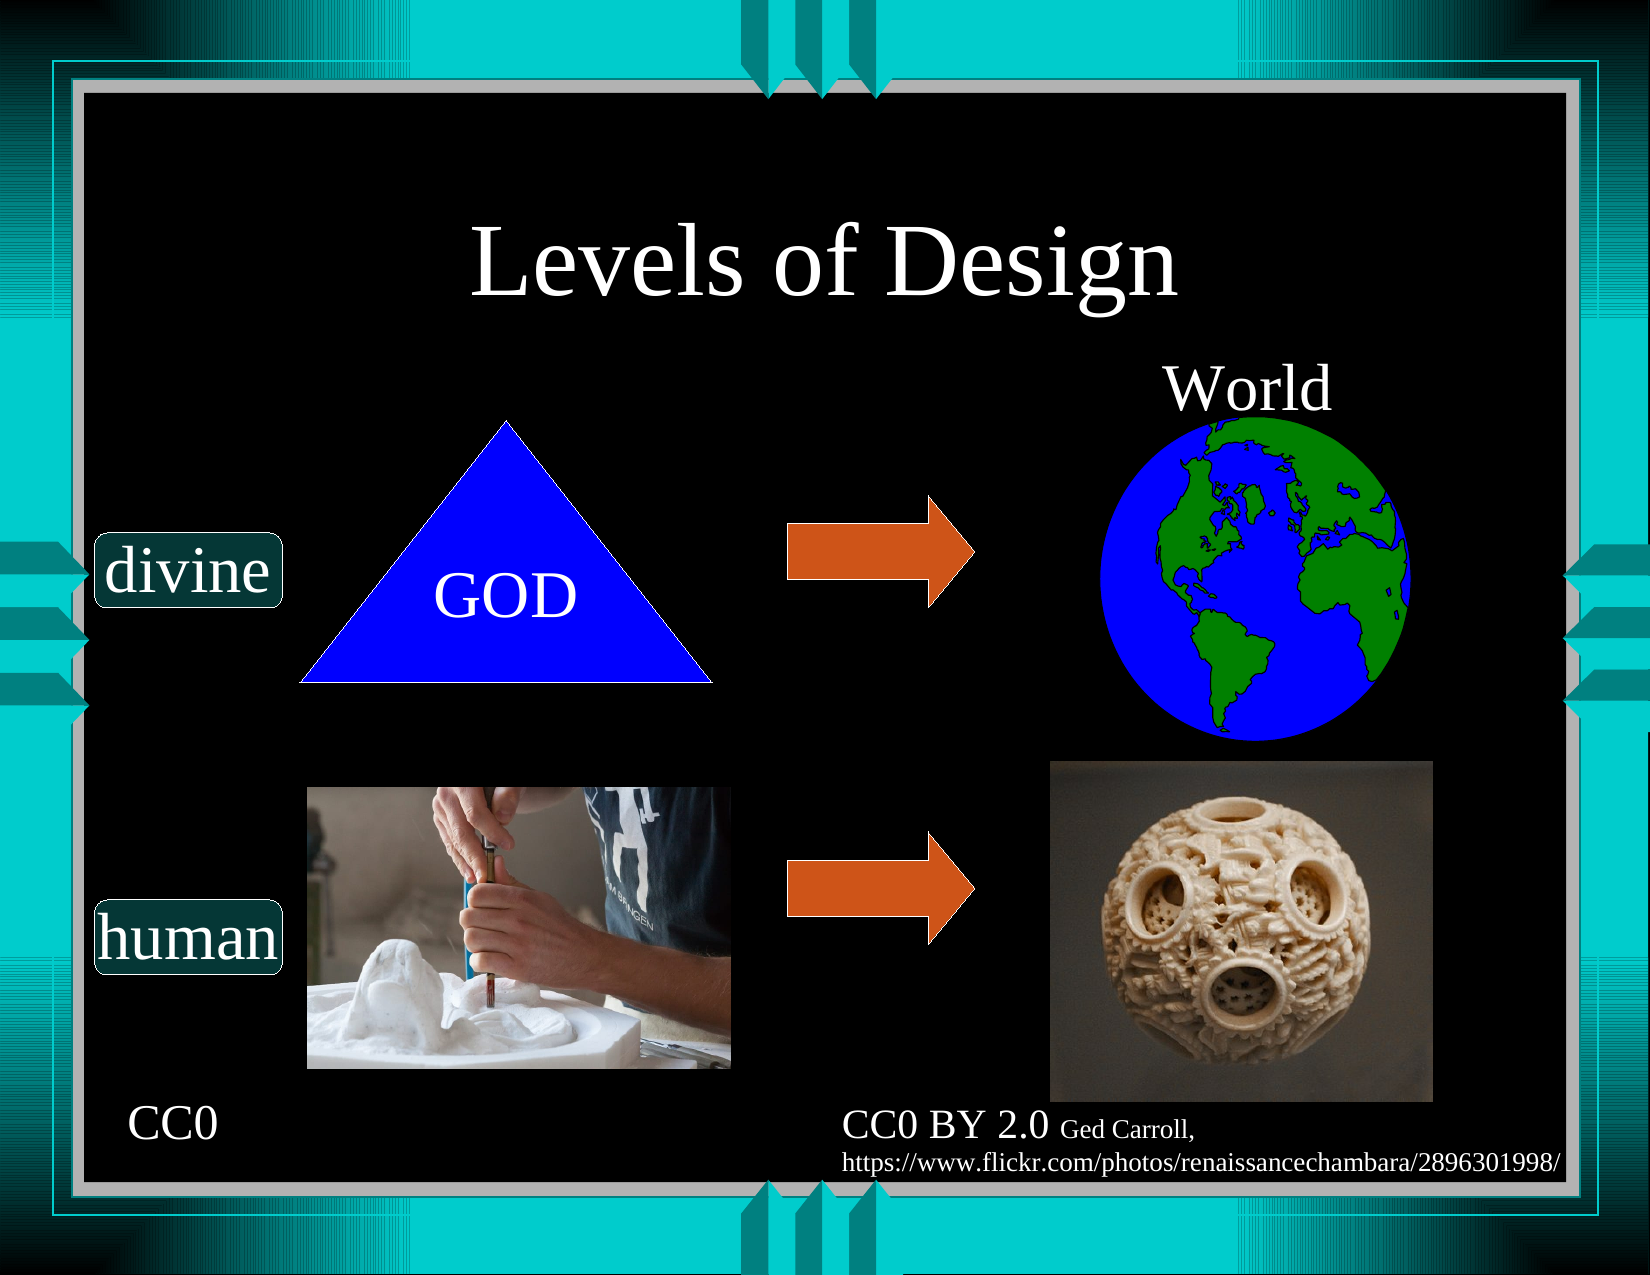

# Levels of Design
World
GOD
divine
human
CC0
CC0 BY 2.0 Ged Carroll, https://www.flickr.com/photos/renaissancechambara/2896301998/